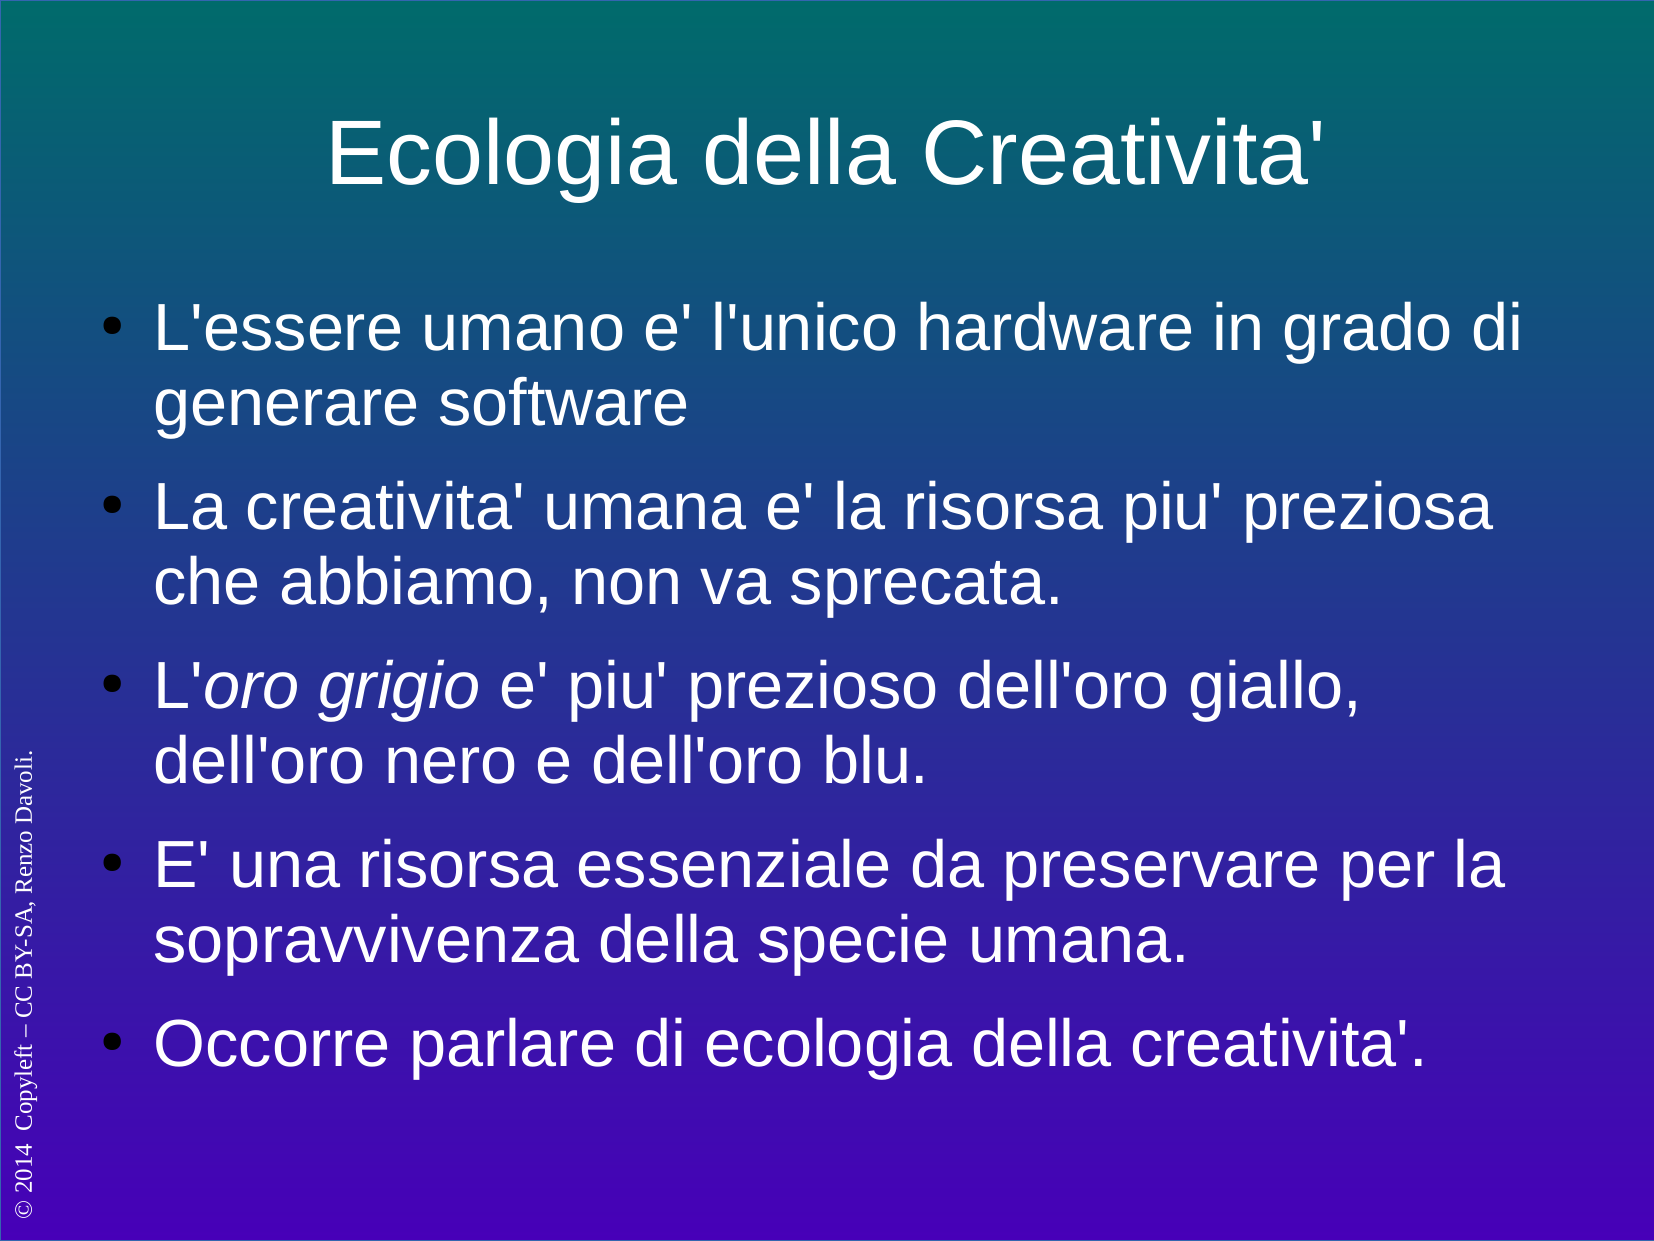

# Ecologia della Creativita'
L'essere umano e' l'unico hardware in grado di generare software
La creativita' umana e' la risorsa piu' preziosa che abbiamo, non va sprecata.
L'oro grigio e' piu' prezioso dell'oro giallo, dell'oro nero e dell'oro blu.
E' una risorsa essenziale da preservare per la sopravvivenza della specie umana.
Occorre parlare di ecologia della creativita'.